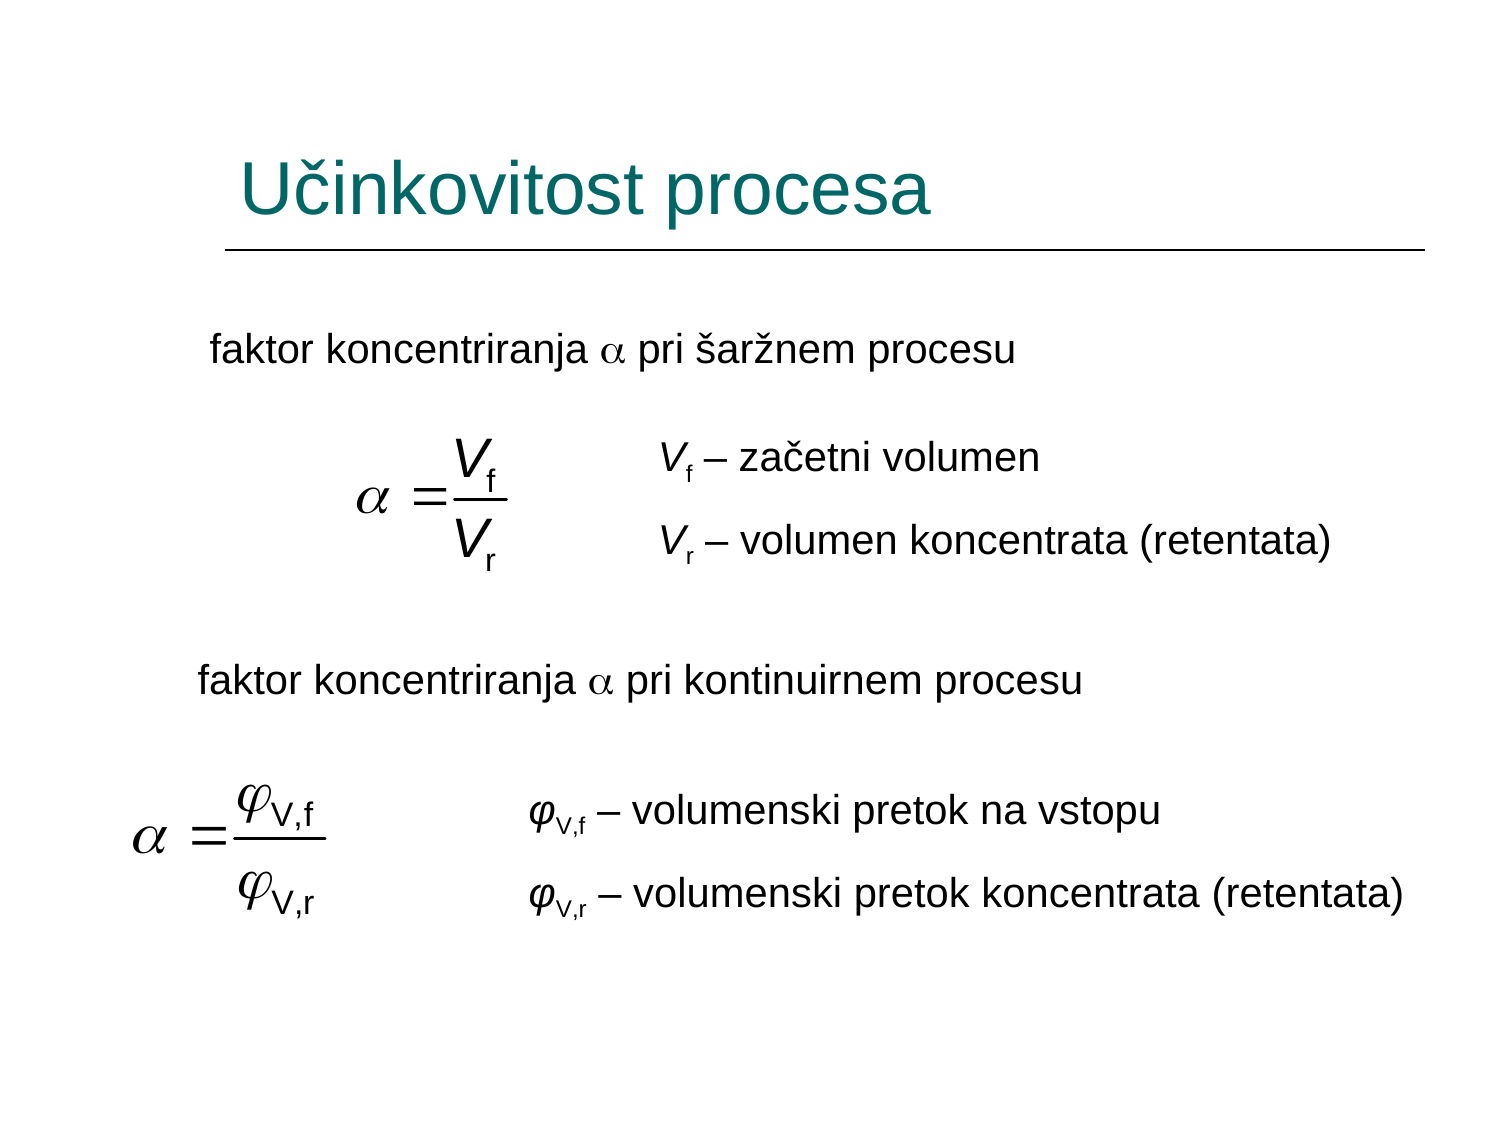

# Učinkovitost procesa
faktor koncentriranja  pri šaržnem procesu
Vf – začetni volumen
Vr – volumen koncentrata (retentata)
faktor koncentriranja  pri kontinuirnem procesu
φV,f – volumenski pretok na vstopu
φV,r – volumenski pretok koncentrata (retentata)